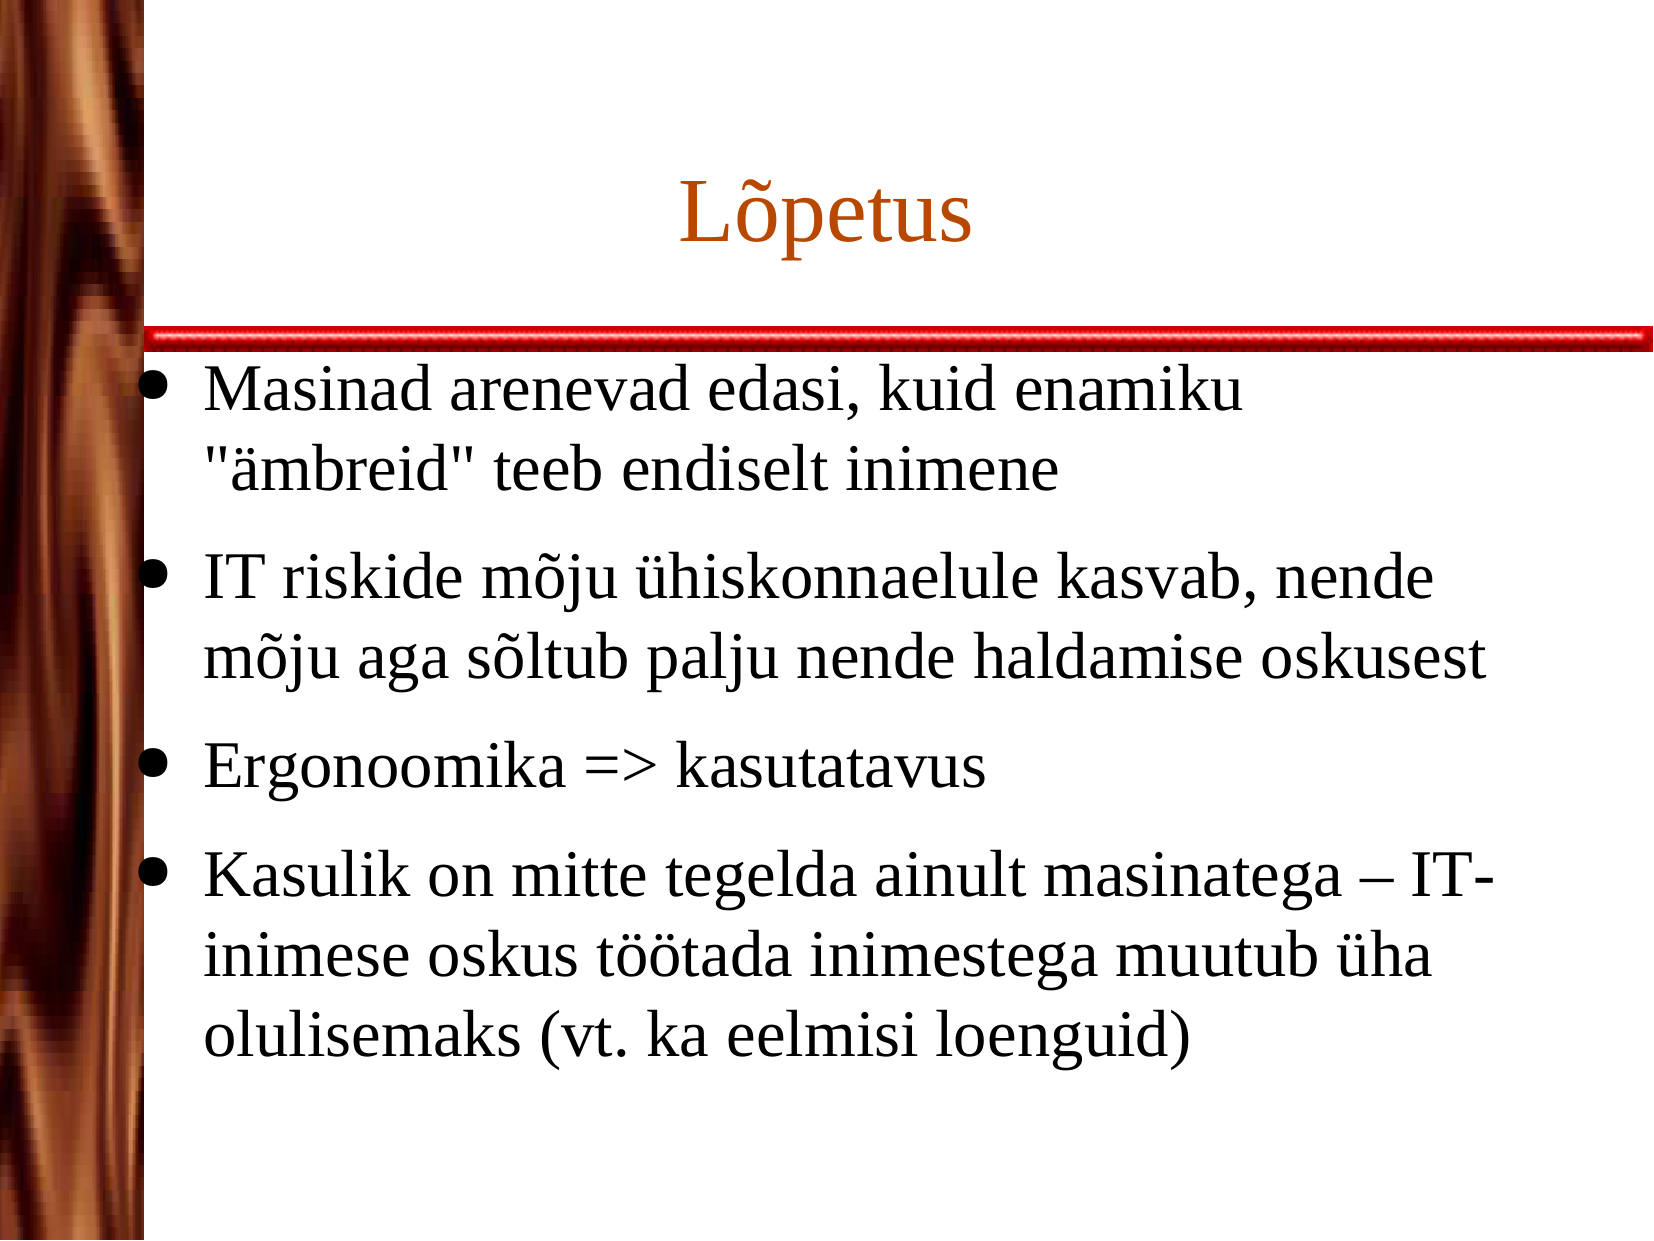

# Lõpetus
Masinad arenevad edasi, kuid enamiku "ämbreid" teeb endiselt inimene
IT riskide mõju ühiskonnaelule kasvab, nende mõju aga sõltub palju nende haldamise oskusest
Ergonoomika => kasutatavus
Kasulik on mitte tegelda ainult masinatega – IT-inimese oskus töötada inimestega muutub üha olulisemaks (vt. ka eelmisi loenguid)